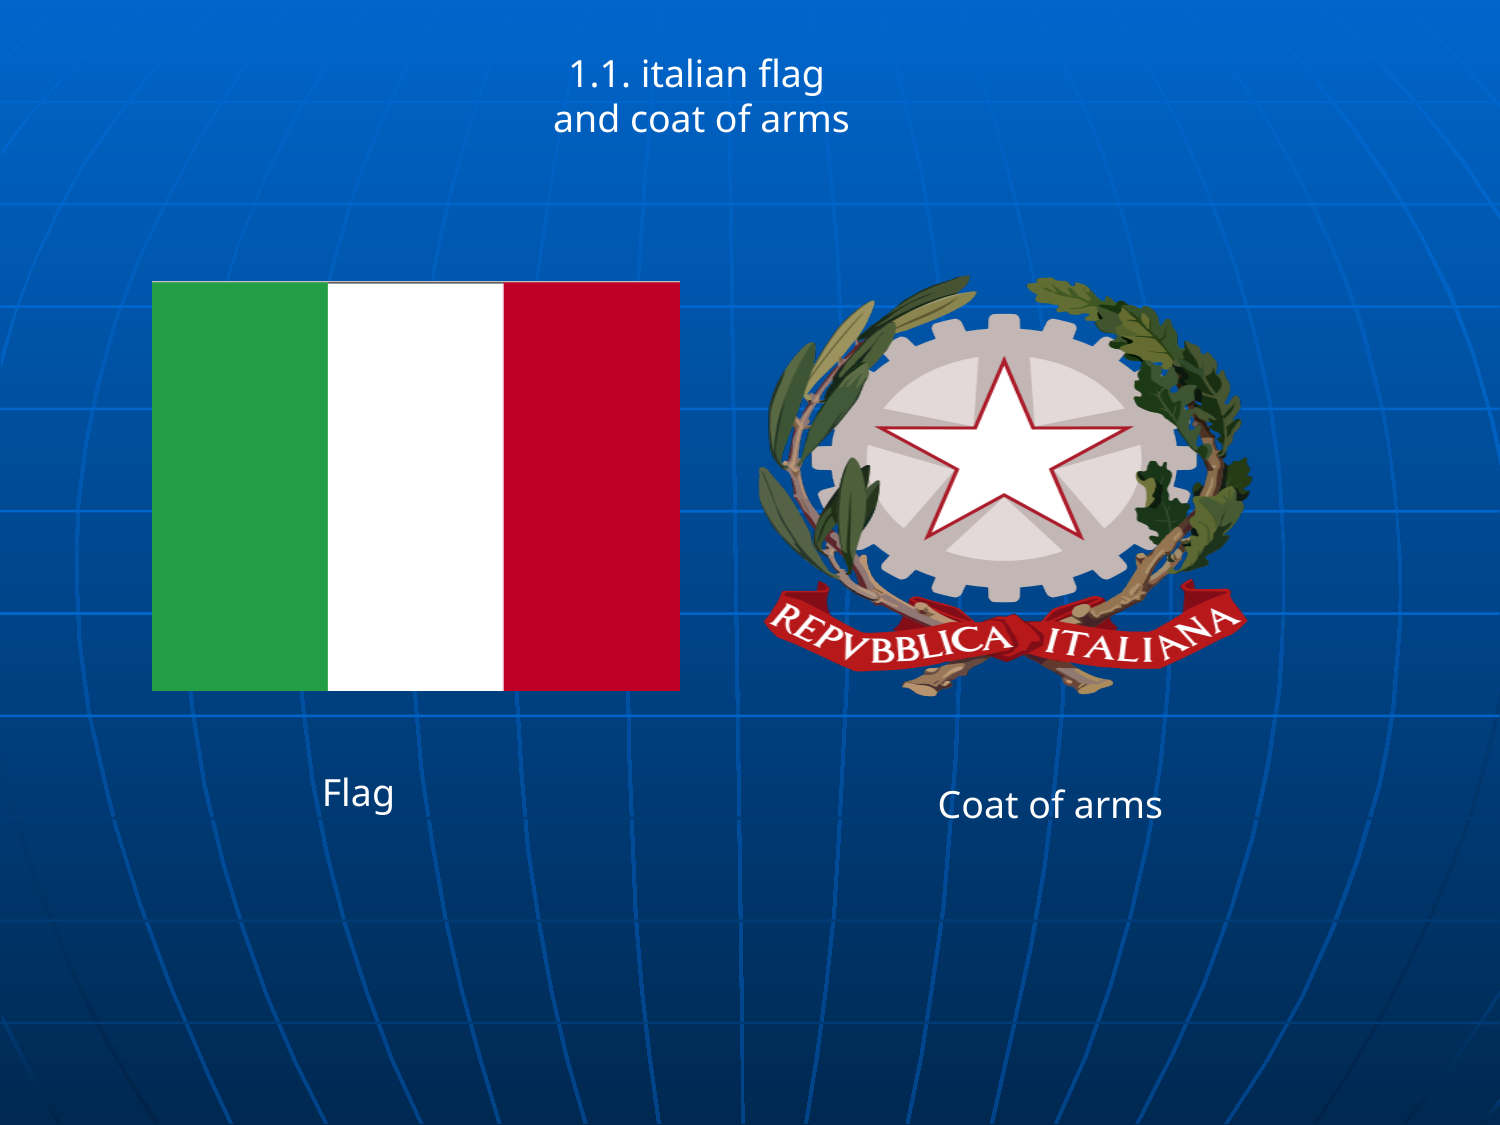

1.1. italian flag
and coat of arms
Flag
Coat of arms